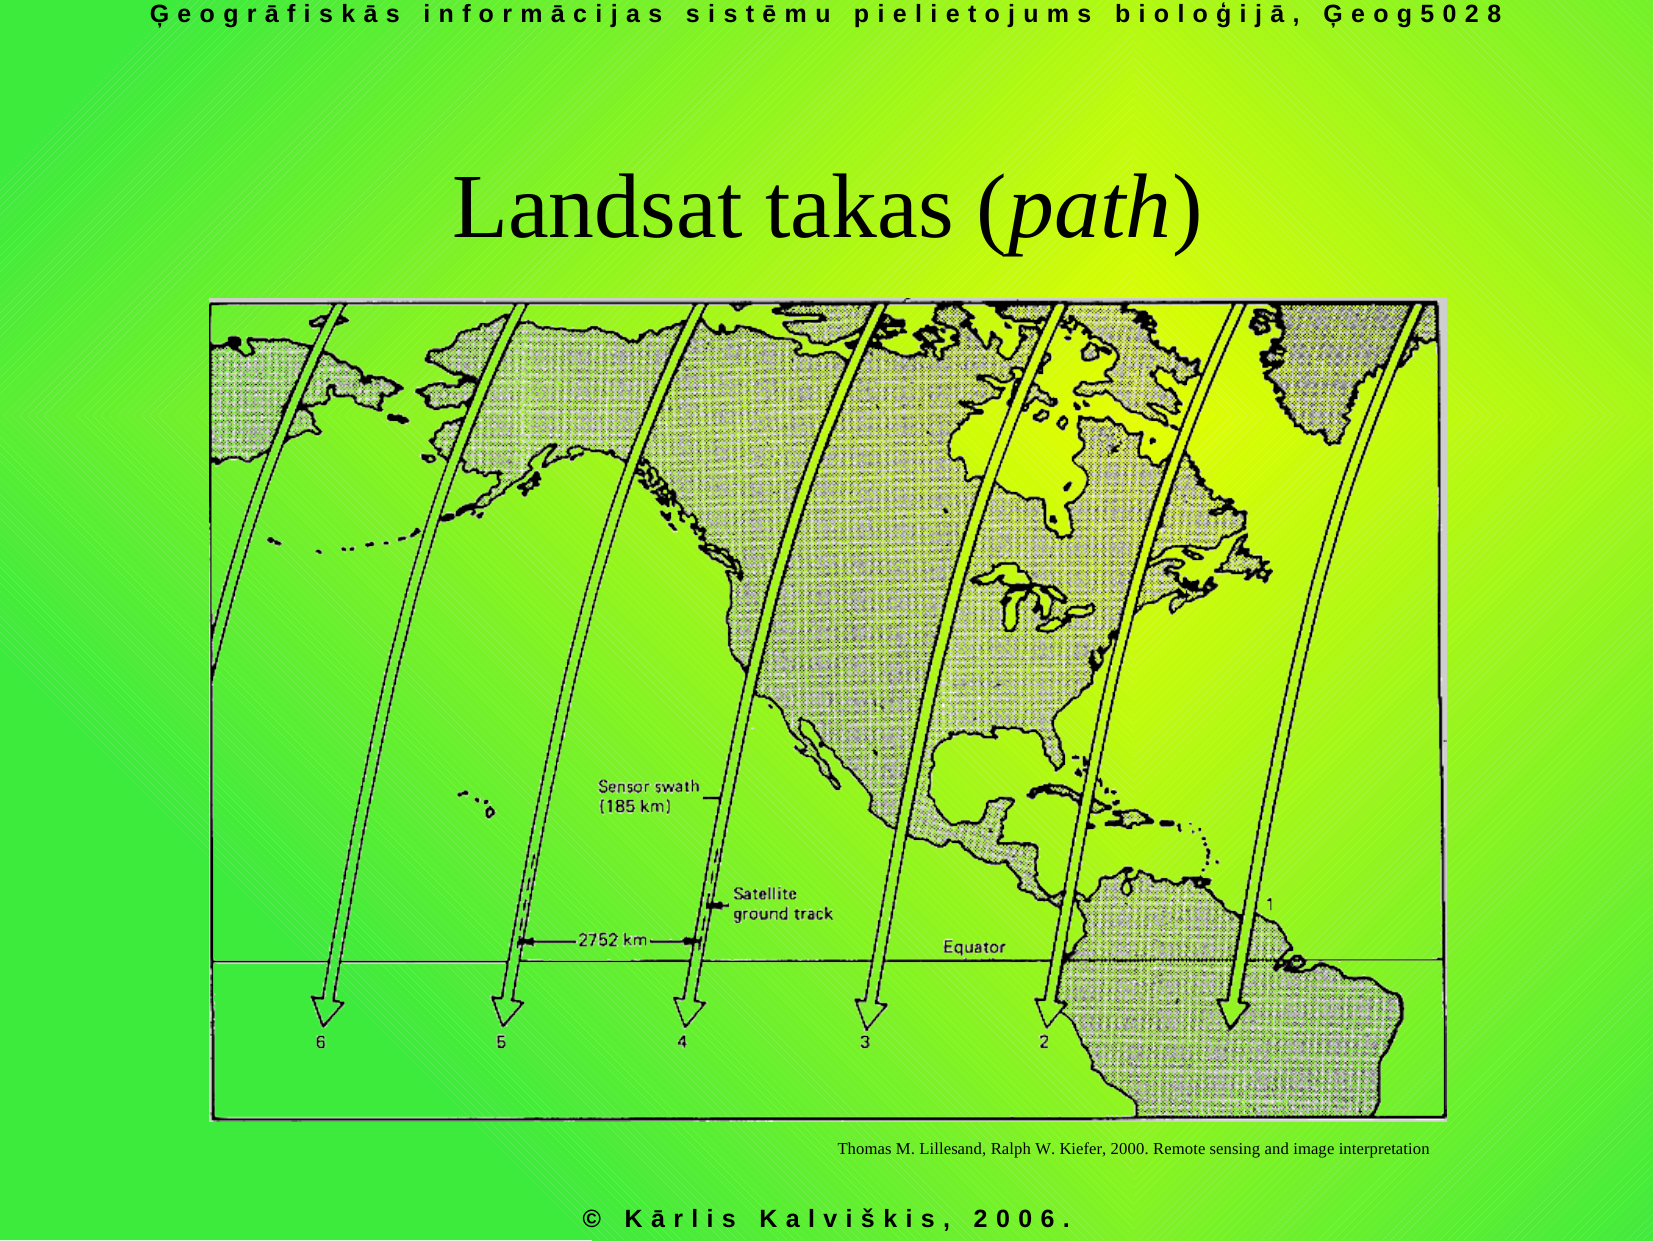

# Landsat takas (path)
Thomas M. Lillesand, Ralph W. Kiefer, 2000. Remote sensing and image interpretation